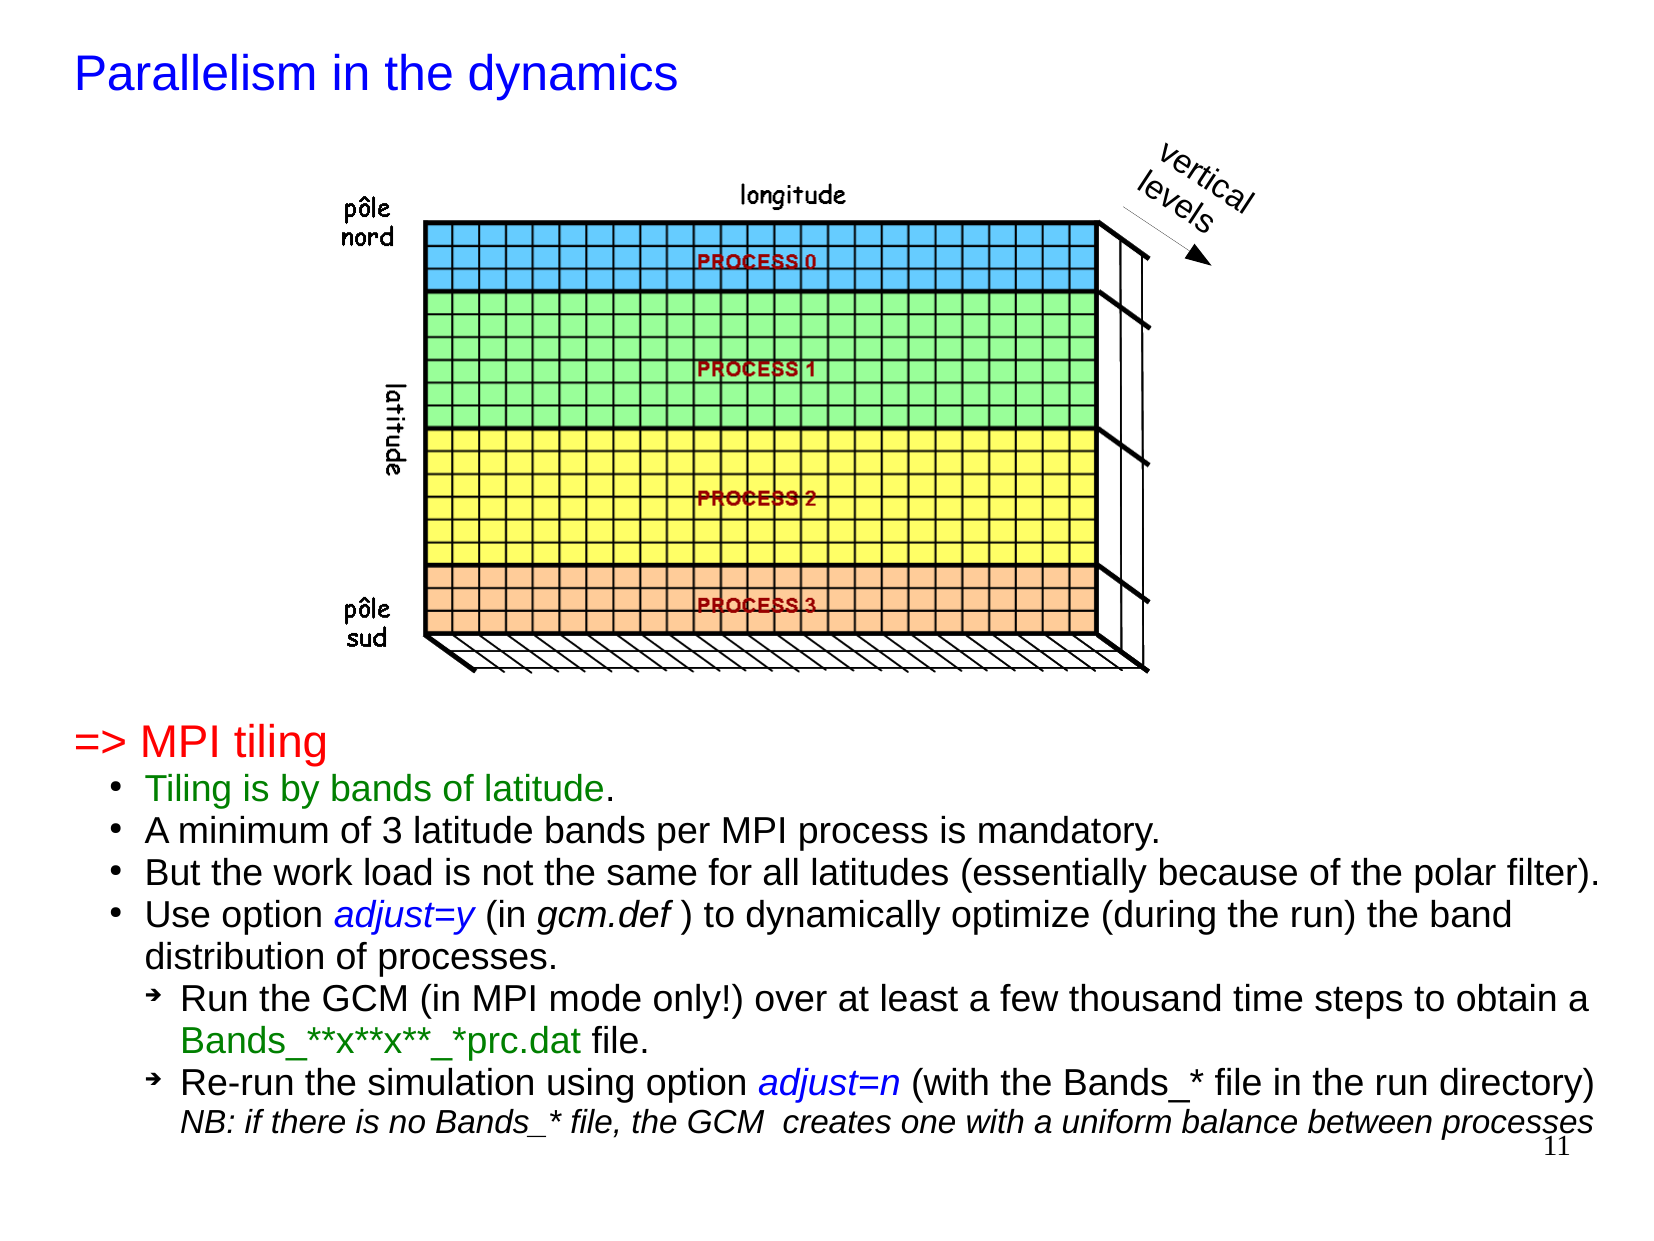

Parallelism in the dynamics
=> MPI tiling
Tiling is by bands of latitude.
A minimum of 3 latitude bands per MPI process is mandatory.
But the work load is not the same for all latitudes (essentially because of the polar filter).
Use option adjust=y (in gcm.def ) to dynamically optimize (during the run) the band distribution of processes.
Run the GCM (in MPI mode only!) over at least a few thousand time steps to obtain a Bands_**x**x**_*prc.dat file.
Re-run the simulation using option adjust=n (with the Bands_* file in the run directory)
NB: if there is no Bands_* file, the GCM creates one with a uniform balance between processes
vertical
levels
11